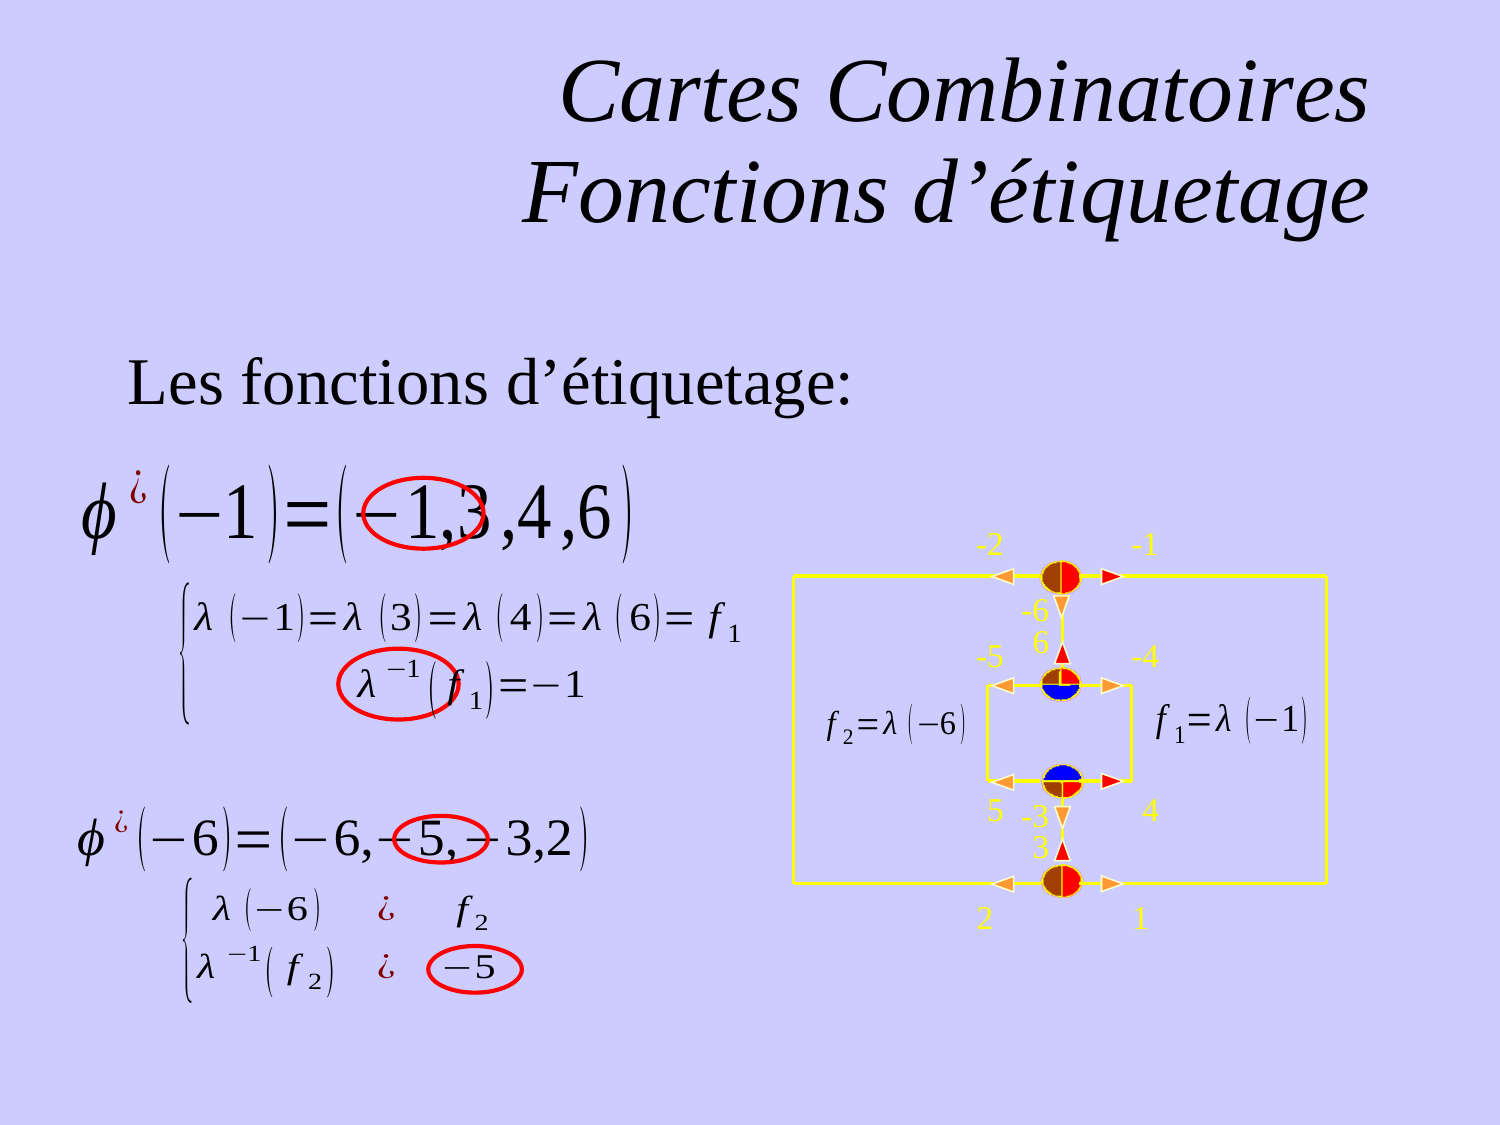

# Cartes Combinatoires Fonctions d’étiquetage
Les fonctions d’étiquetage:
-2
-1
-6
6
-5
-4
5
4
-3
3
2
1